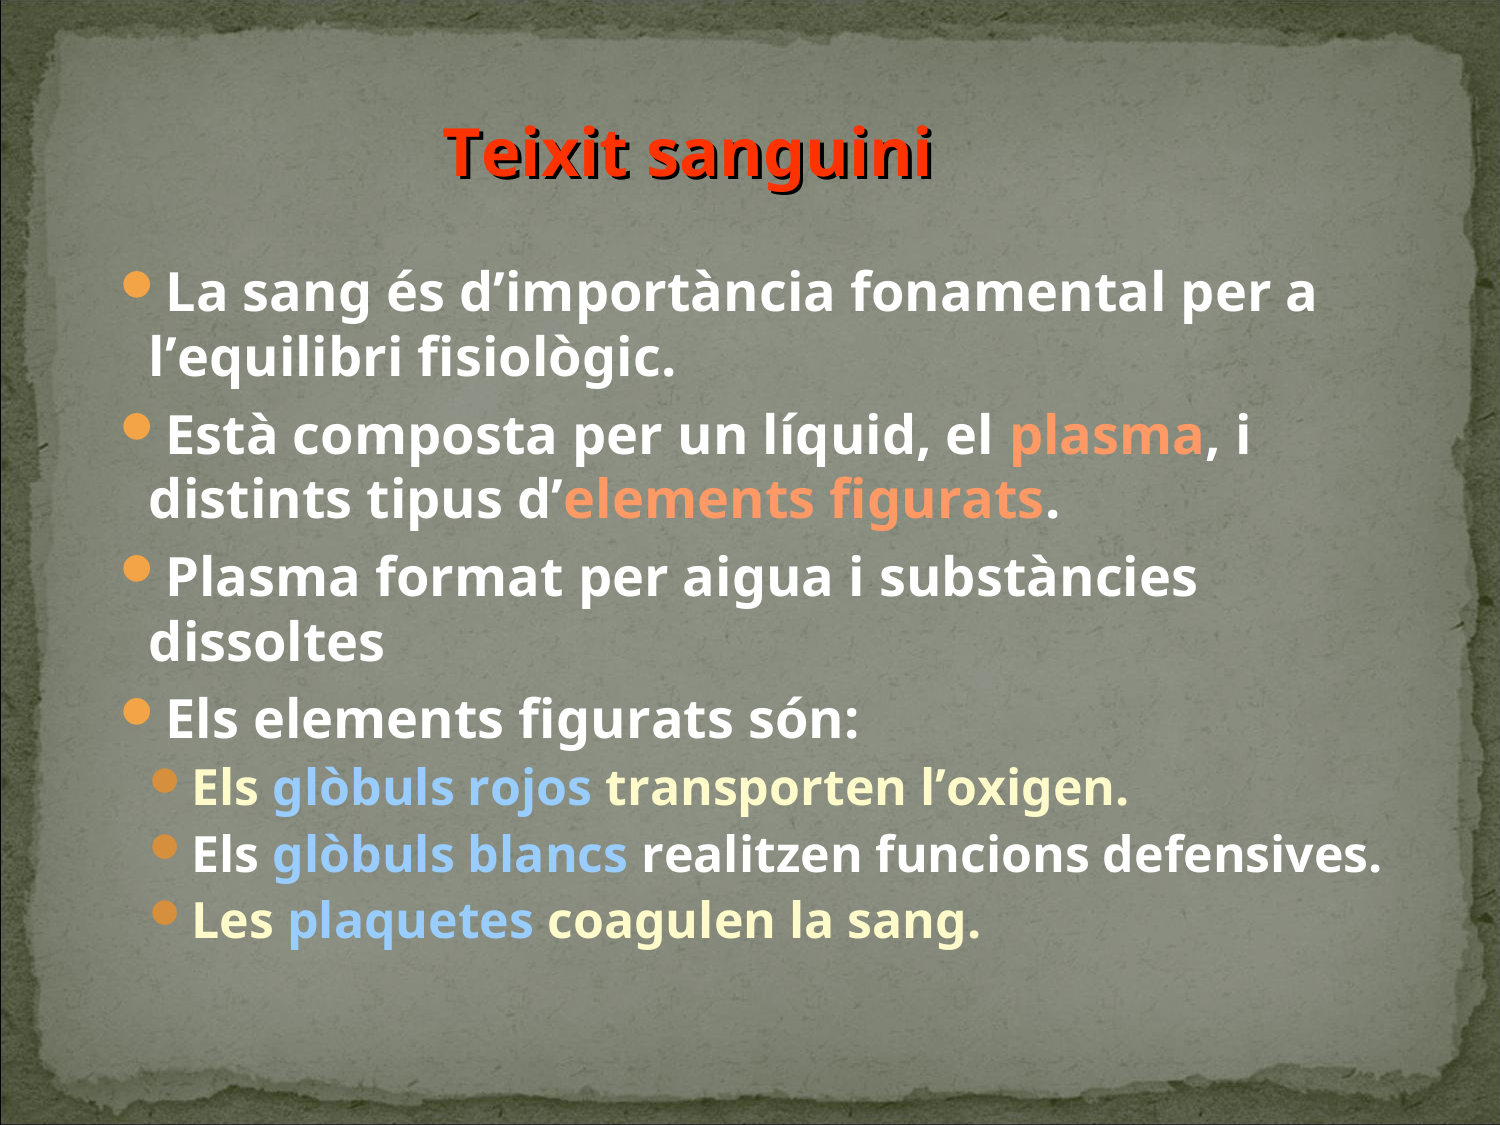

Teixit sanguini
# La sang és d’importància fonamental per a l’equilibri fisiològic.
Està composta per un líquid, el plasma, i distints tipus d’elements figurats.
Plasma format per aigua i substàncies dissoltes
Els elements figurats són:
Els glòbuls rojos transporten l’oxigen.
Els glòbuls blancs realitzen funcions defensives.
Les plaquetes coagulen la sang.